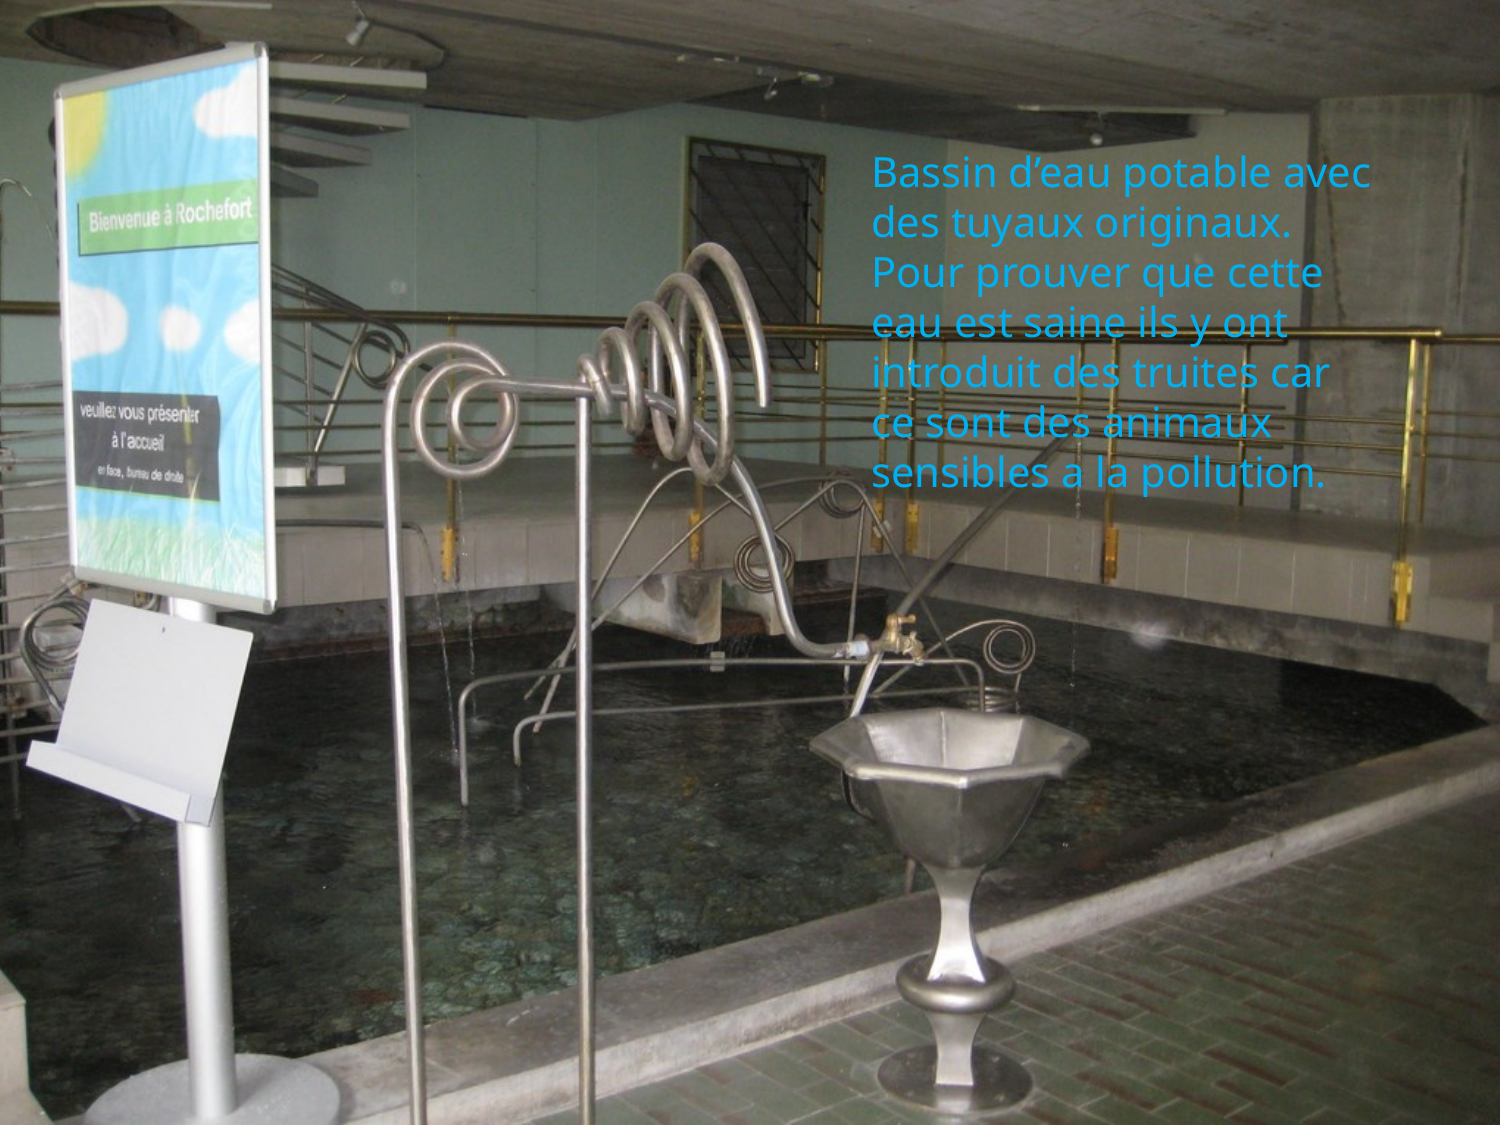

Bassin d’eau potable avec des tuyaux originaux.
Pour prouver que cette eau est saine ils y ont introduit des truites car ce sont des animaux sensibles a la pollution.